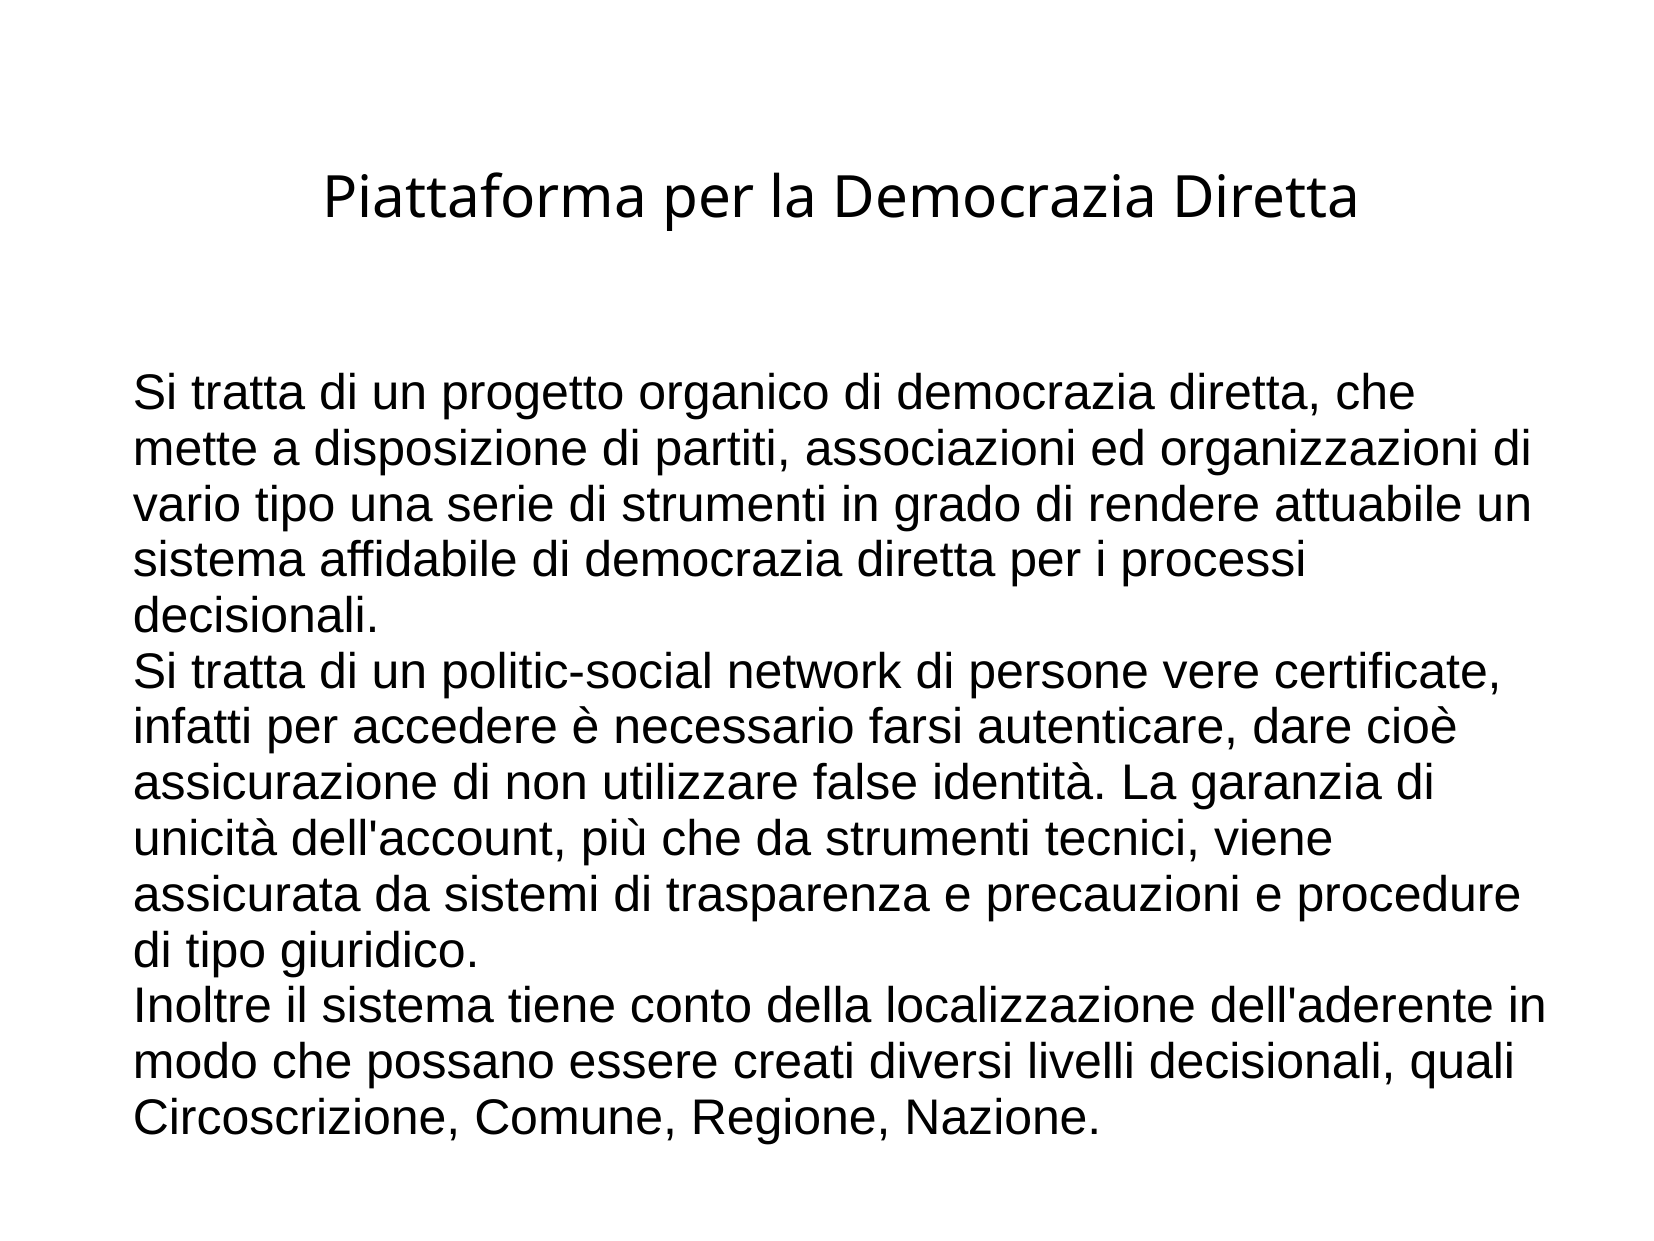

Piattaforma per la Democrazia Diretta
Si tratta di un progetto organico di democrazia diretta, che mette a disposizione di partiti, associazioni ed organizzazioni di vario tipo una serie di strumenti in grado di rendere attuabile un sistema affidabile di democrazia diretta per i processi decisionali.
Si tratta di un politic-social network di persone vere certificate, infatti per accedere è necessario farsi autenticare, dare cioè assicurazione di non utilizzare false identità. La garanzia di unicità dell'account, più che da strumenti tecnici, viene assicurata da sistemi di trasparenza e precauzioni e procedure di tipo giuridico.
Inoltre il sistema tiene conto della localizzazione dell'aderente in modo che possano essere creati diversi livelli decisionali, quali Circoscrizione, Comune, Regione, Nazione.